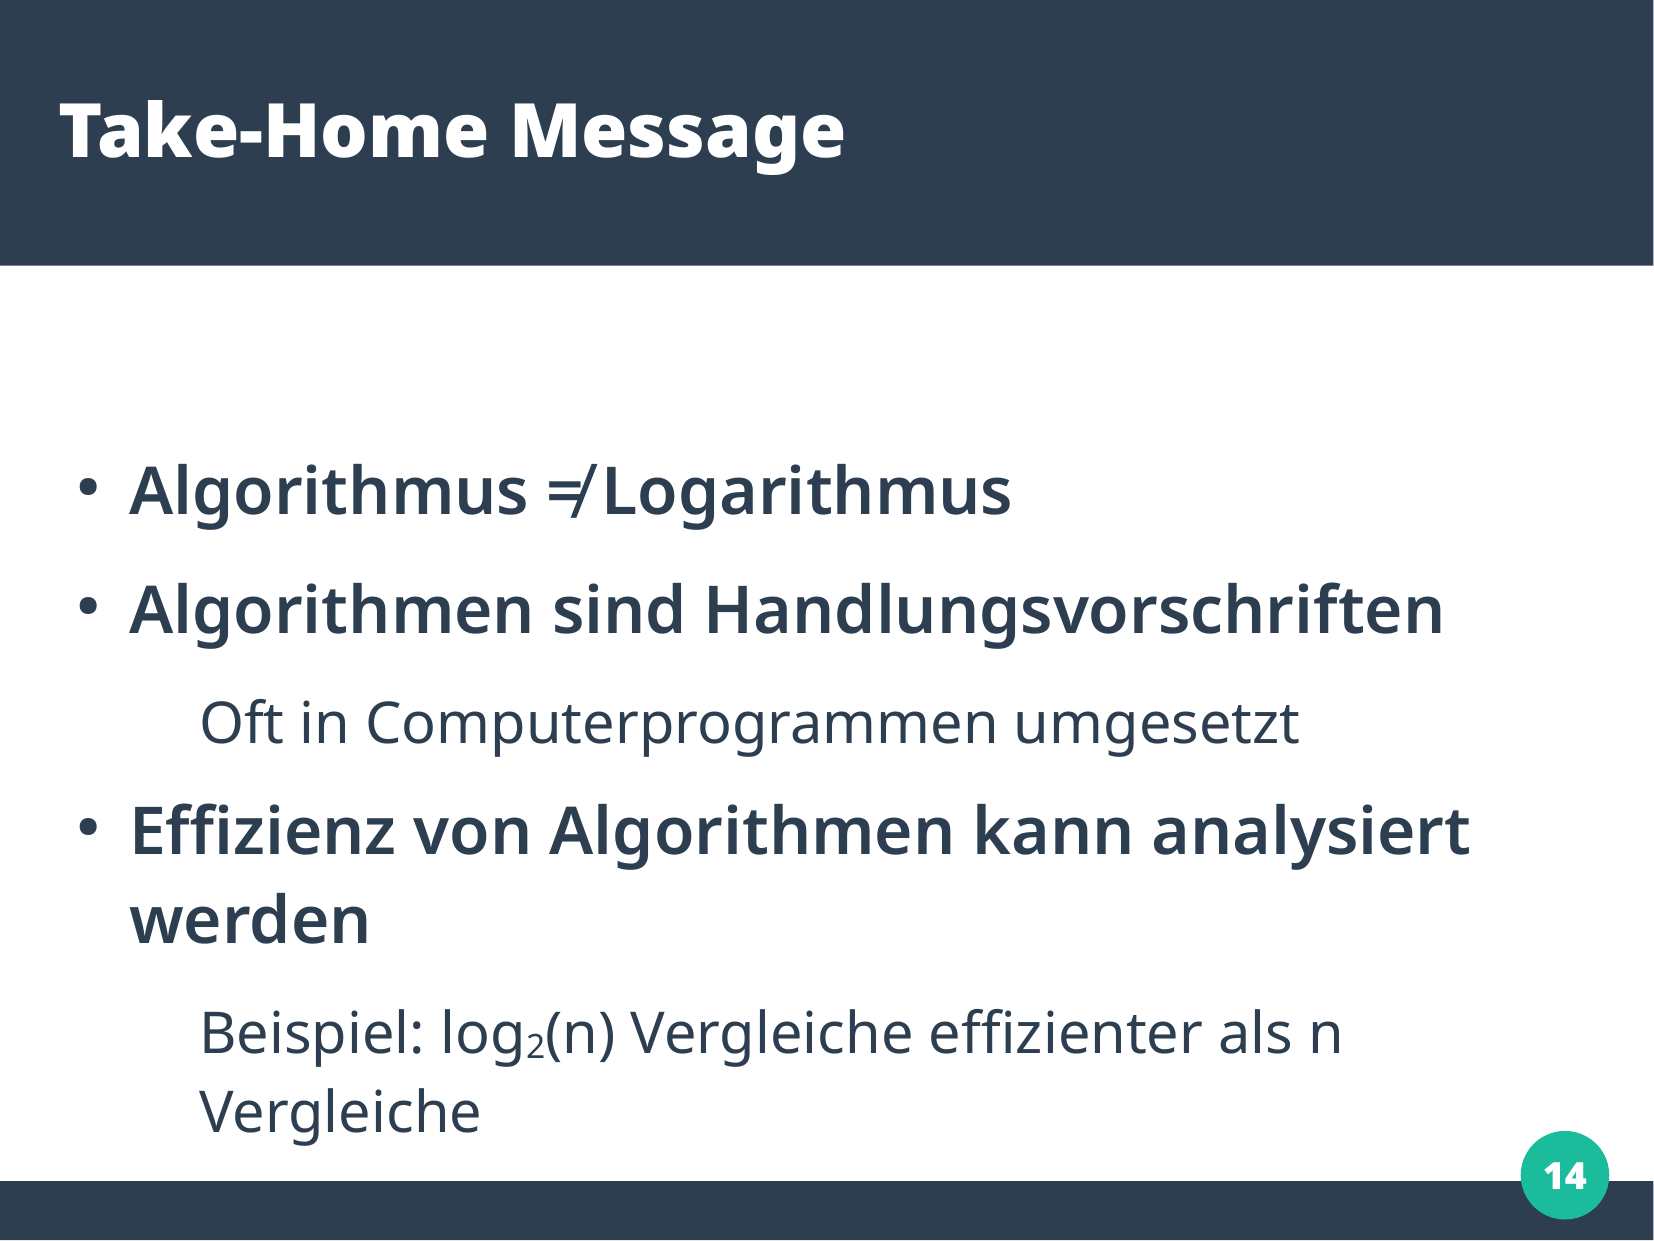

# Take-Home Message
Algorithmus ≠ Logarithmus
Algorithmen sind Handlungsvorschriften
Oft in Computerprogrammen umgesetzt
Effizienz von Algorithmen kann analysiert werden
Beispiel: log2(n) Vergleiche effizienter als n Vergleiche
14